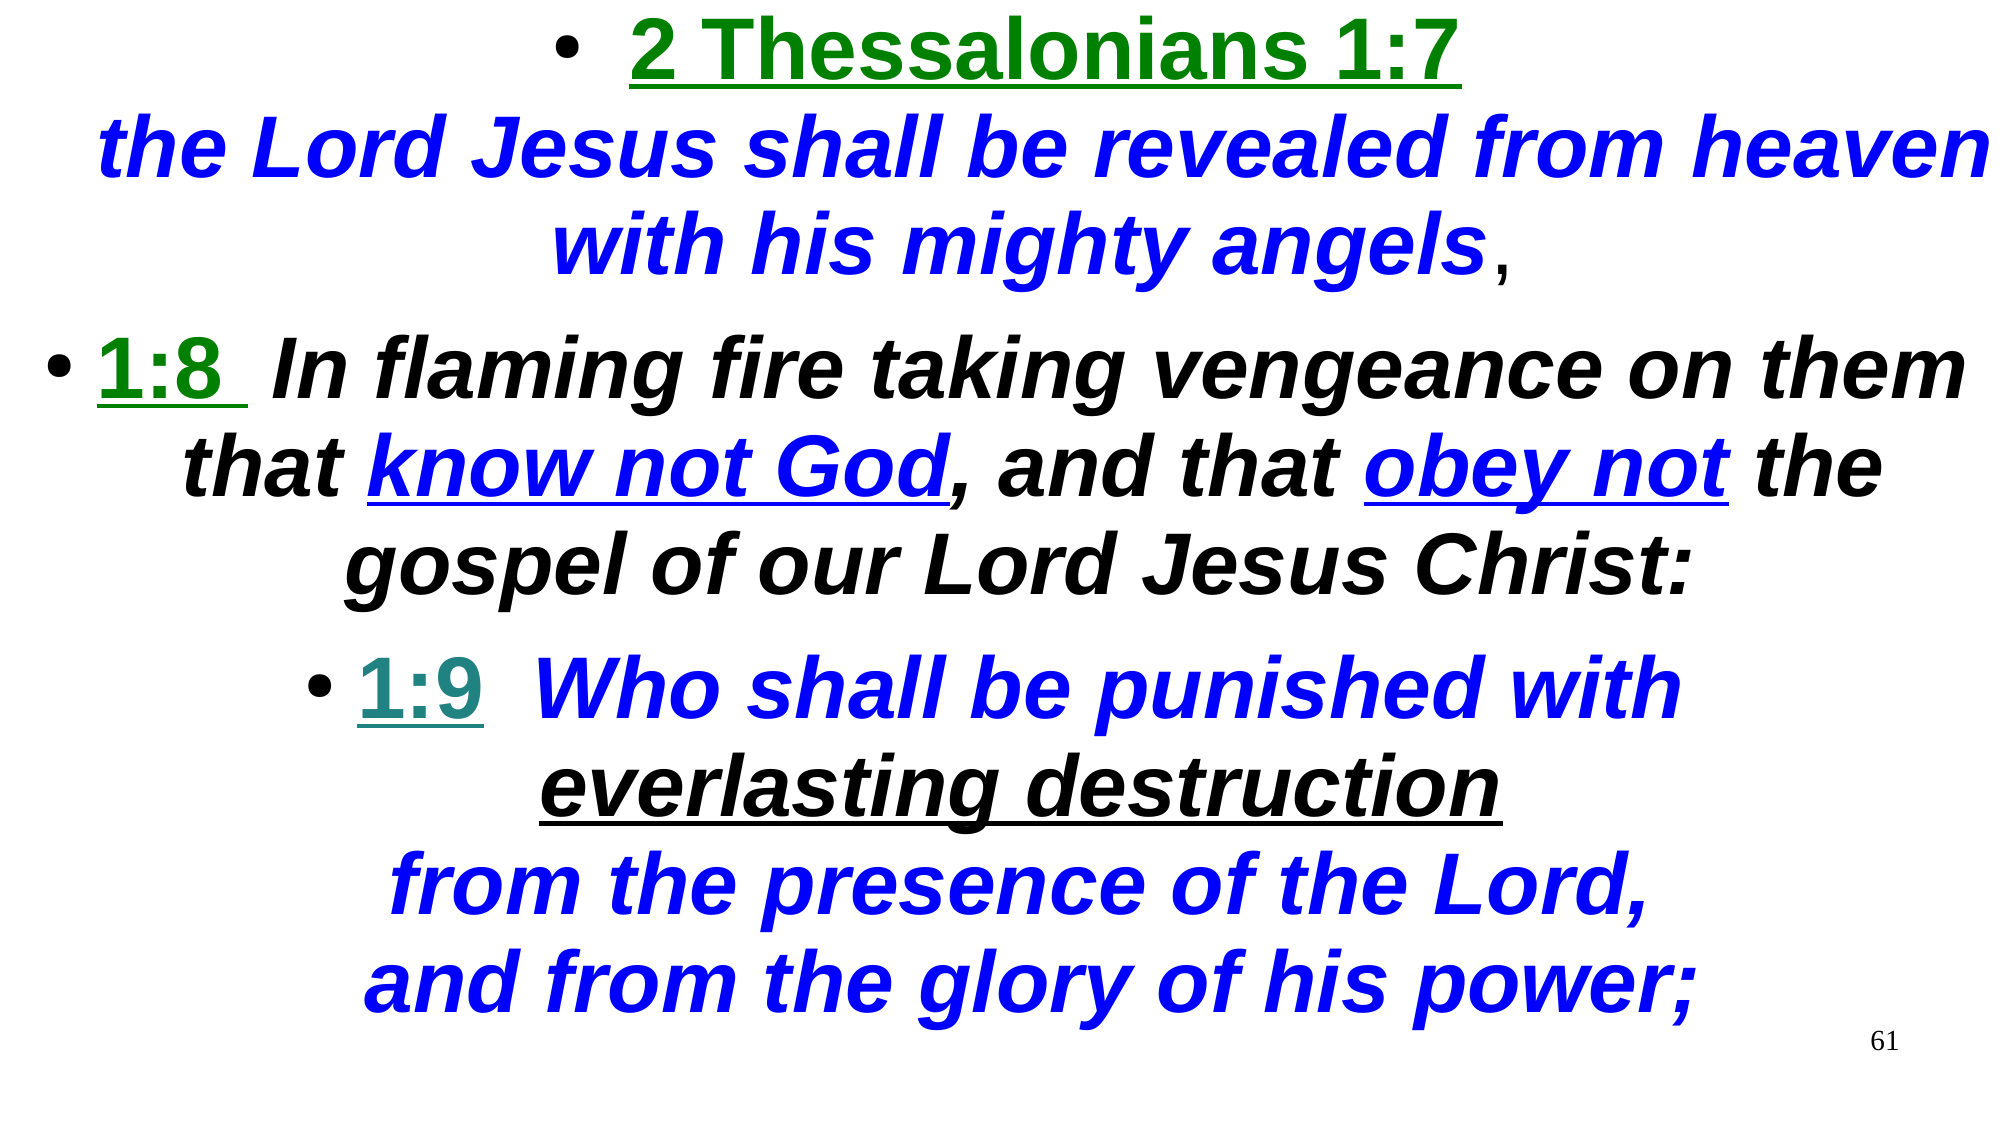

# 2 Thessalonians 1:7 the Lord Jesus shall be revealed from heaven with his mighty angels,
1:8  In flaming fire taking vengeance on them that know not God, and that obey not the gospel of our Lord Jesus Christ:
1:9  Who shall be punished with
everlasting destruction
from the presence of the Lord,
and from the glory of his power;
61